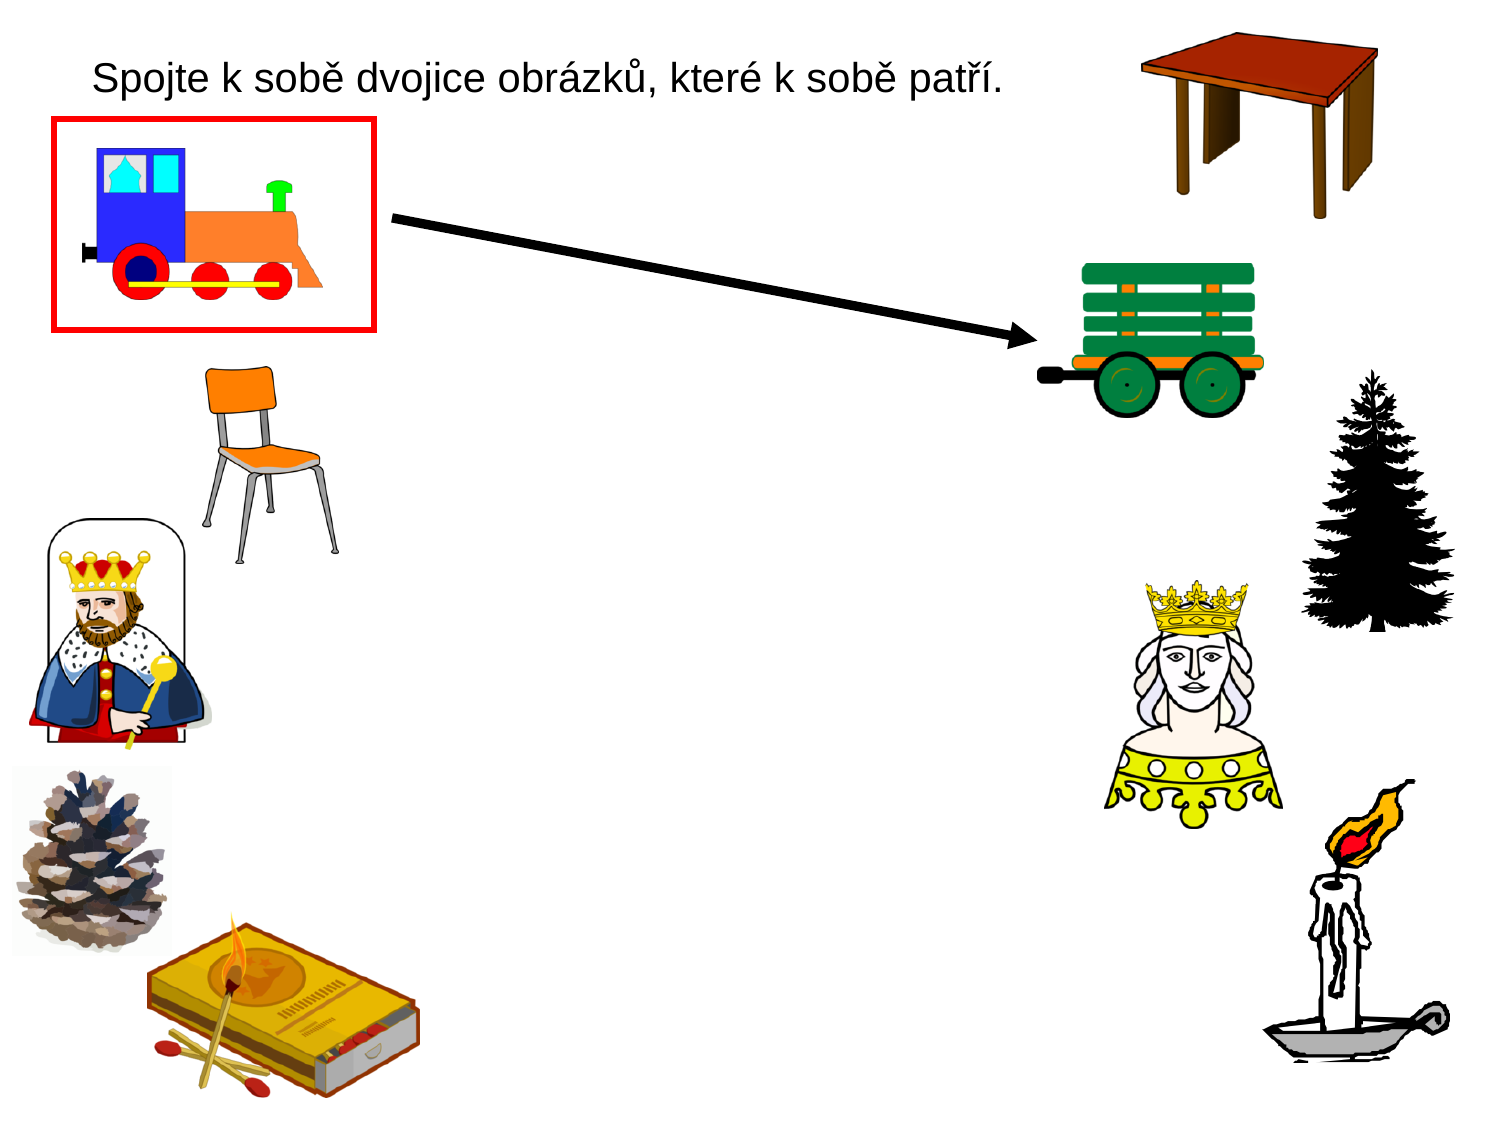

Spojte k sobě dvojice obrázků, které k sobě patří.